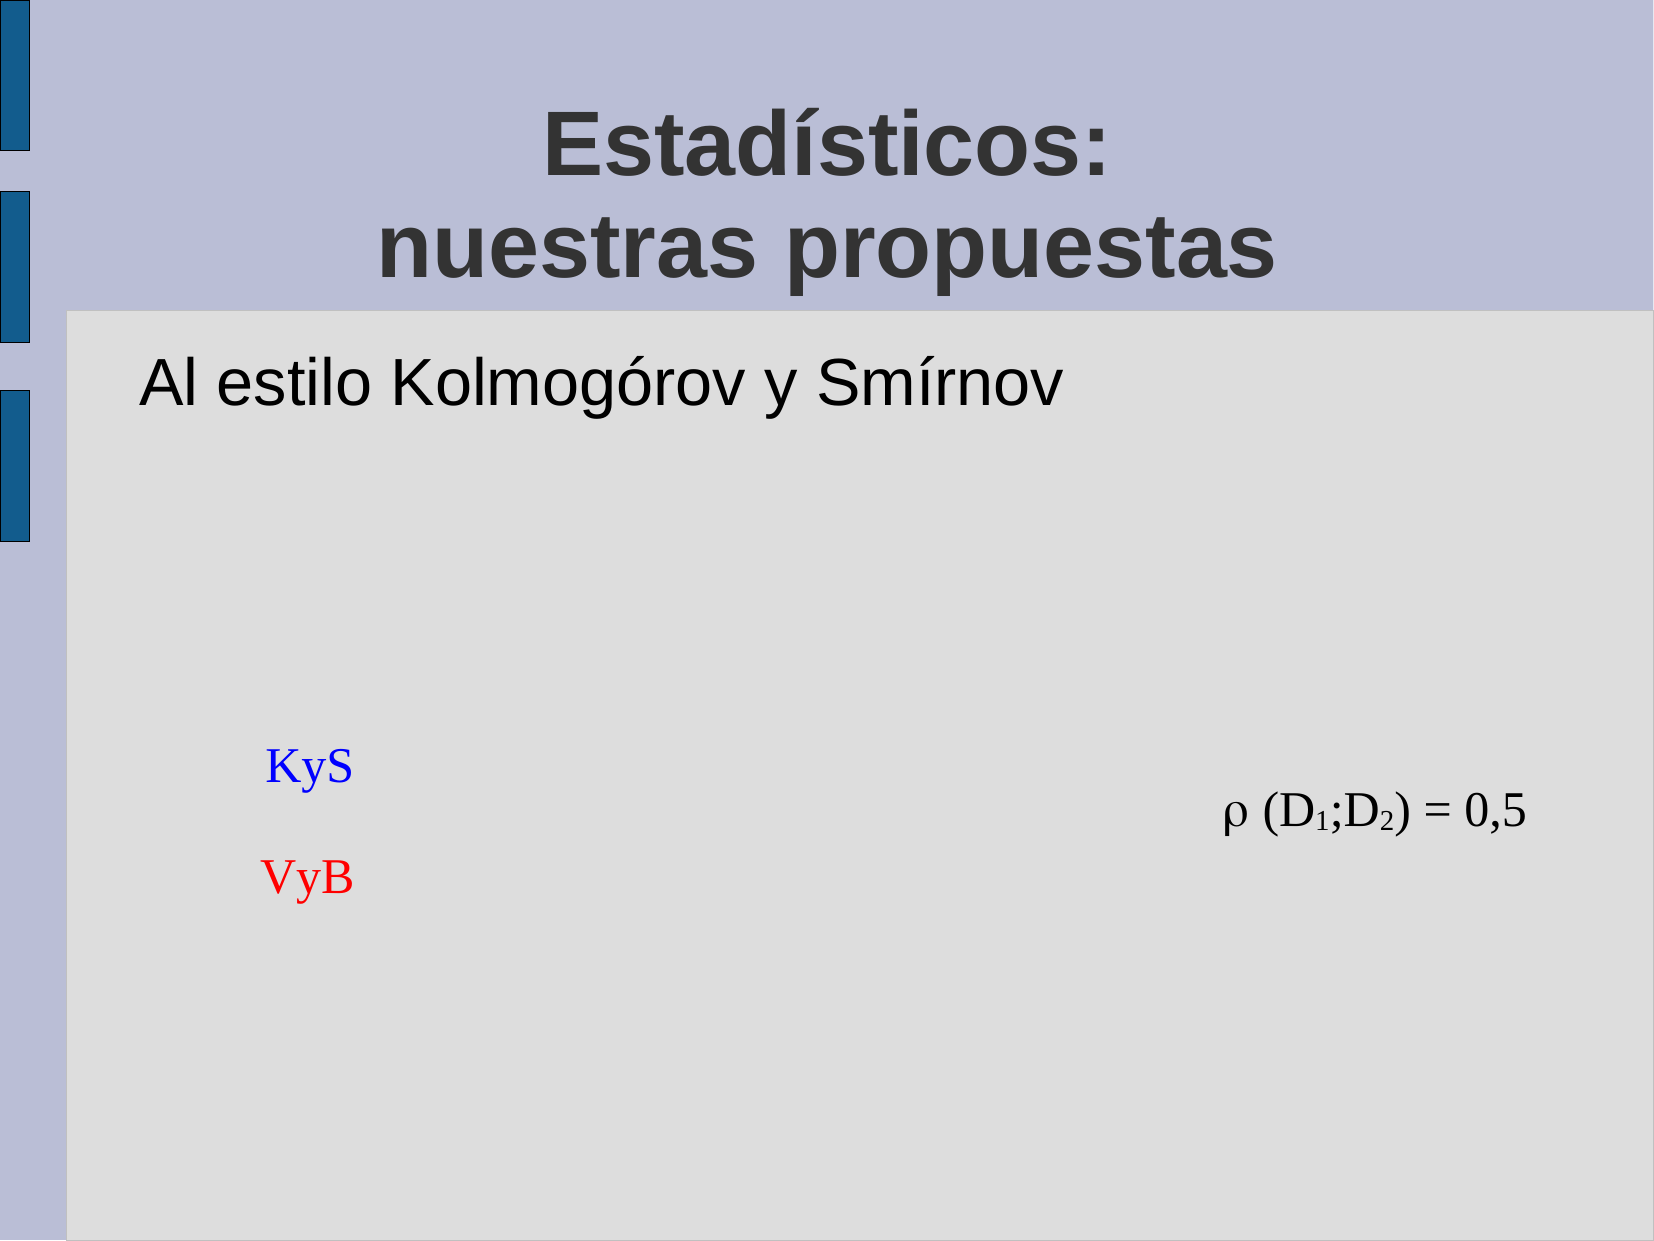

# Estadísticos: nuestras propuestas
Al estilo Kolmogórov y Smírnov
KyS
VyB
r (D1;D2) = 0,5